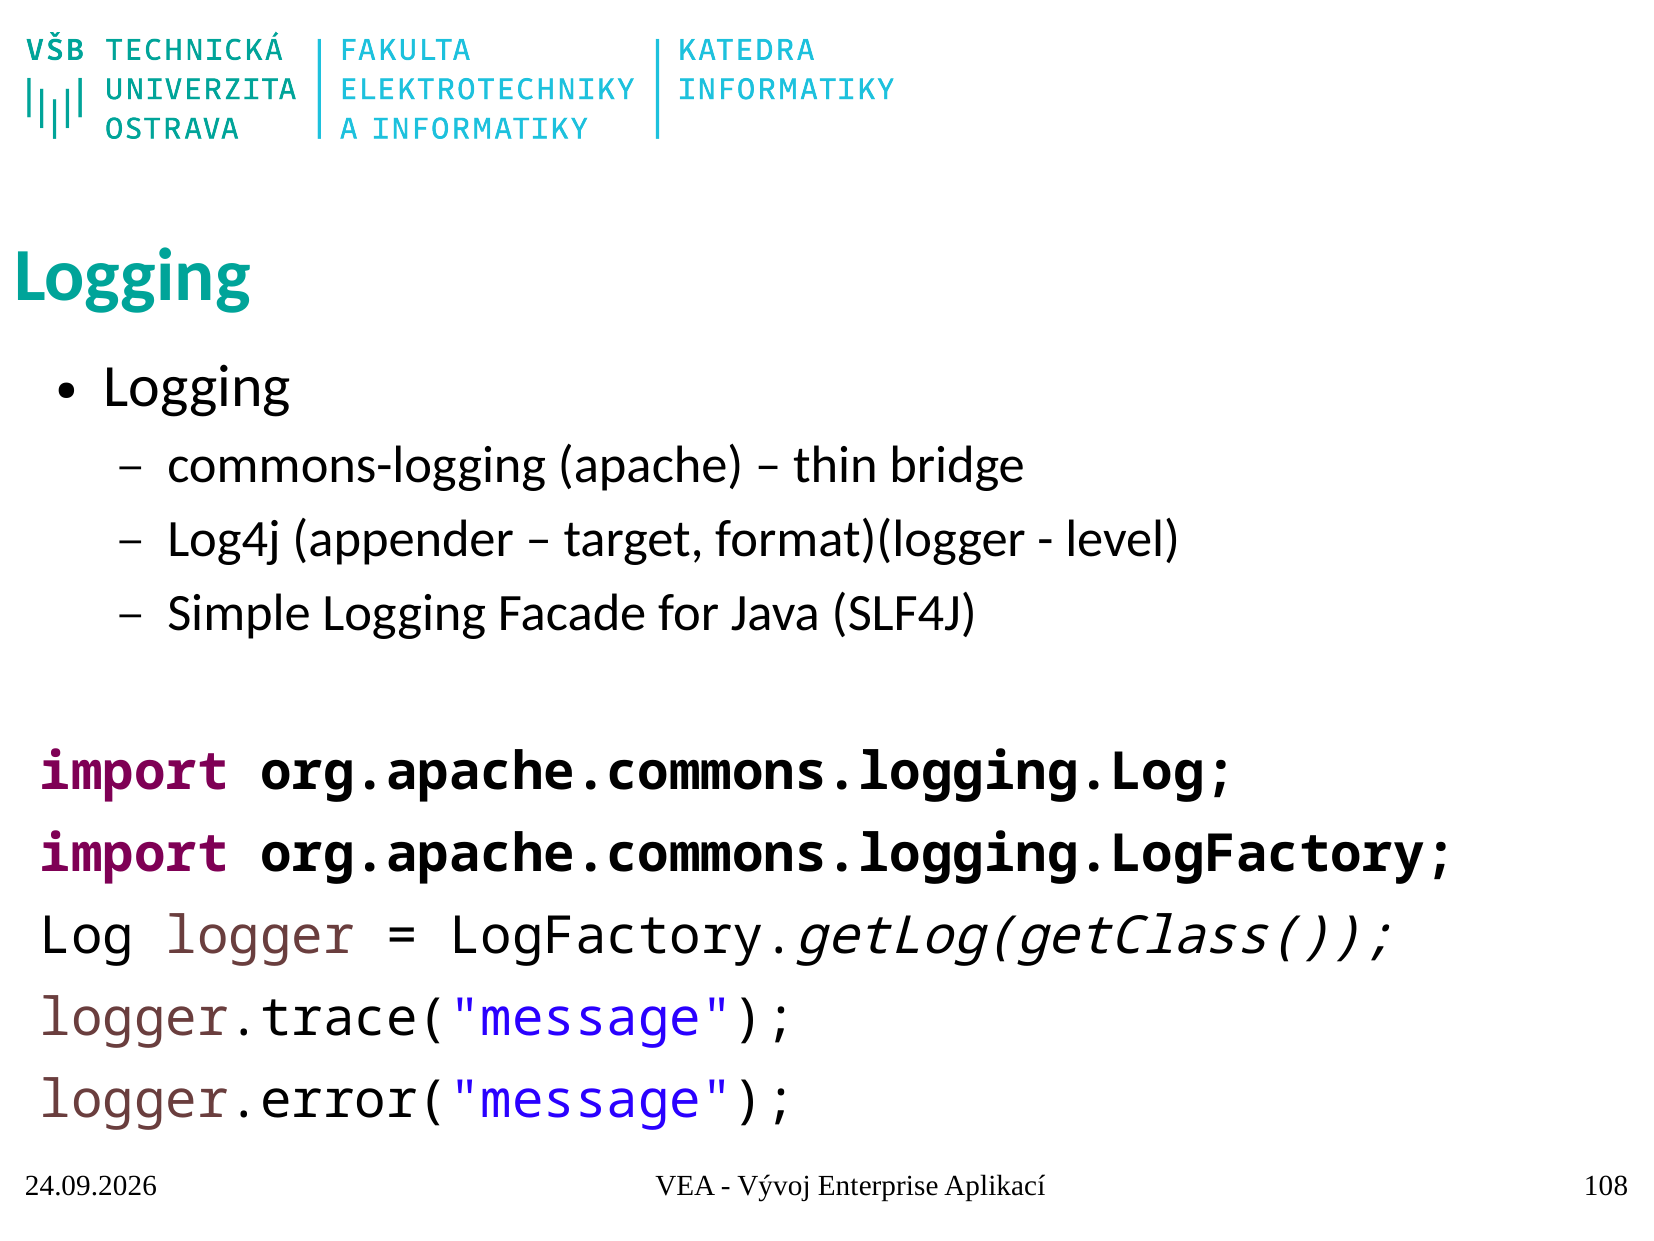

Logging
# Logging
commons-logging (apache) – thin bridge
Log4j (appender – target, format)(logger - level)
Simple Logging Facade for Java (SLF4J)
import org.apache.commons.logging.Log;
import org.apache.commons.logging.LogFactory;
Log logger = LogFactory.getLog(getClass());
logger.trace("message");
logger.error("message");
VEA - Vývoj Enterprise Aplikací
108